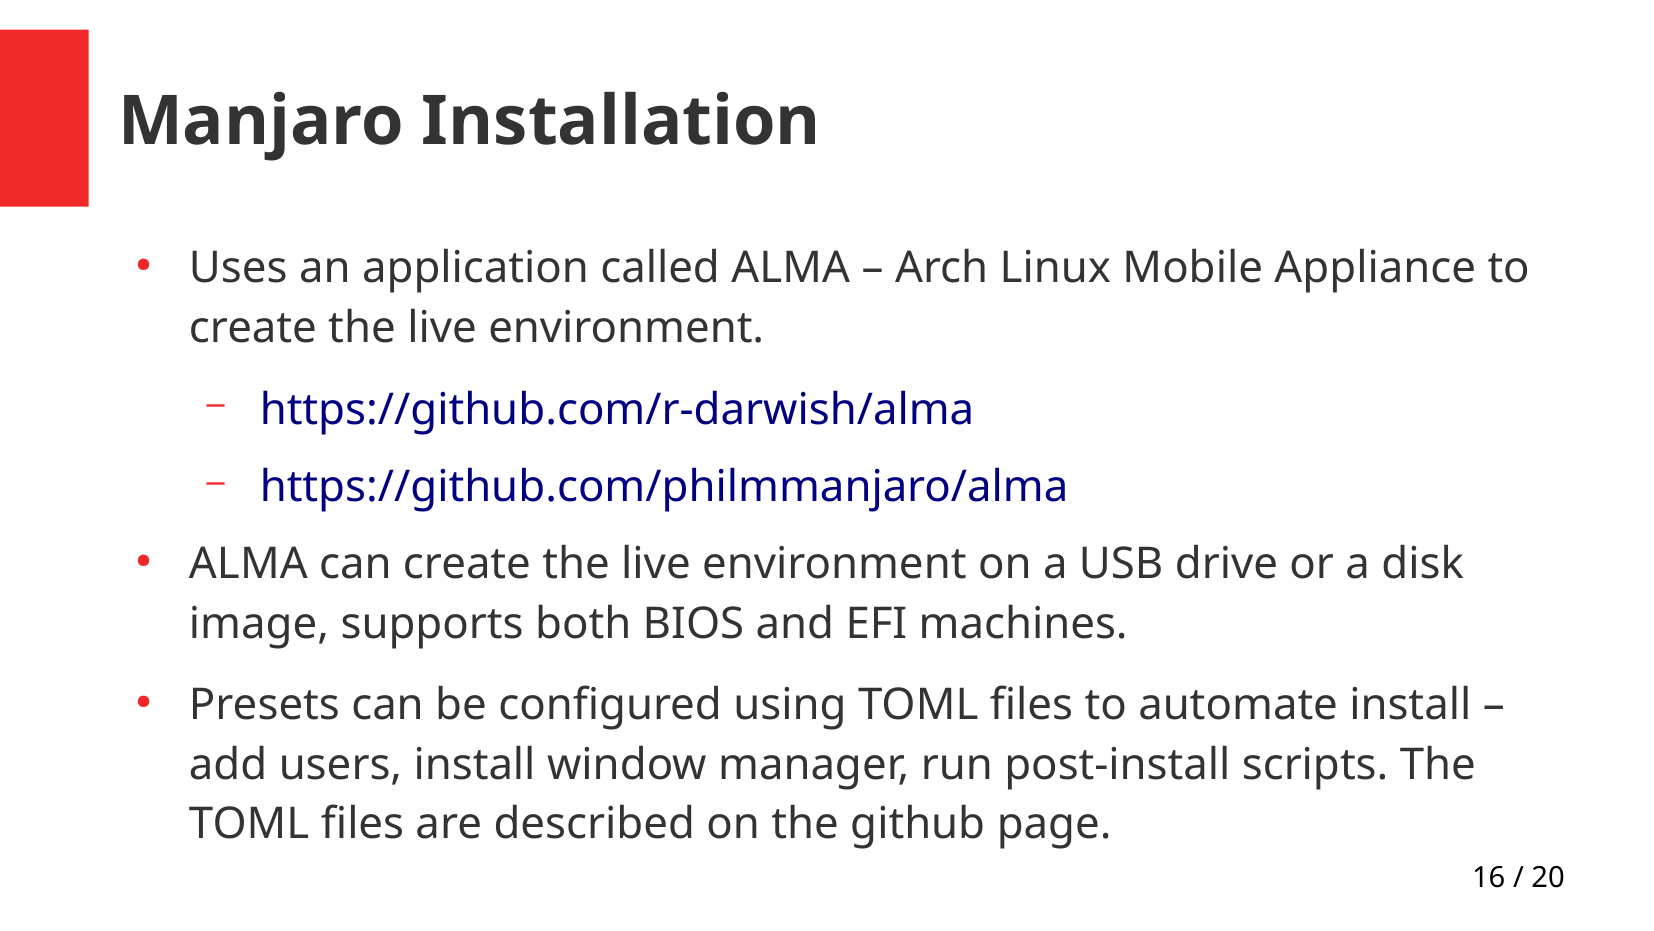

# Manjaro Installation
Uses an application called ALMA – Arch Linux Mobile Appliance to create the live environment.
https://github.com/r-darwish/alma
https://github.com/philmmanjaro/alma
ALMA can create the live environment on a USB drive or a disk image, supports both BIOS and EFI machines.
Presets can be configured using TOML files to automate install – add users, install window manager, run post-install scripts. The TOML files are described on the github page.
16